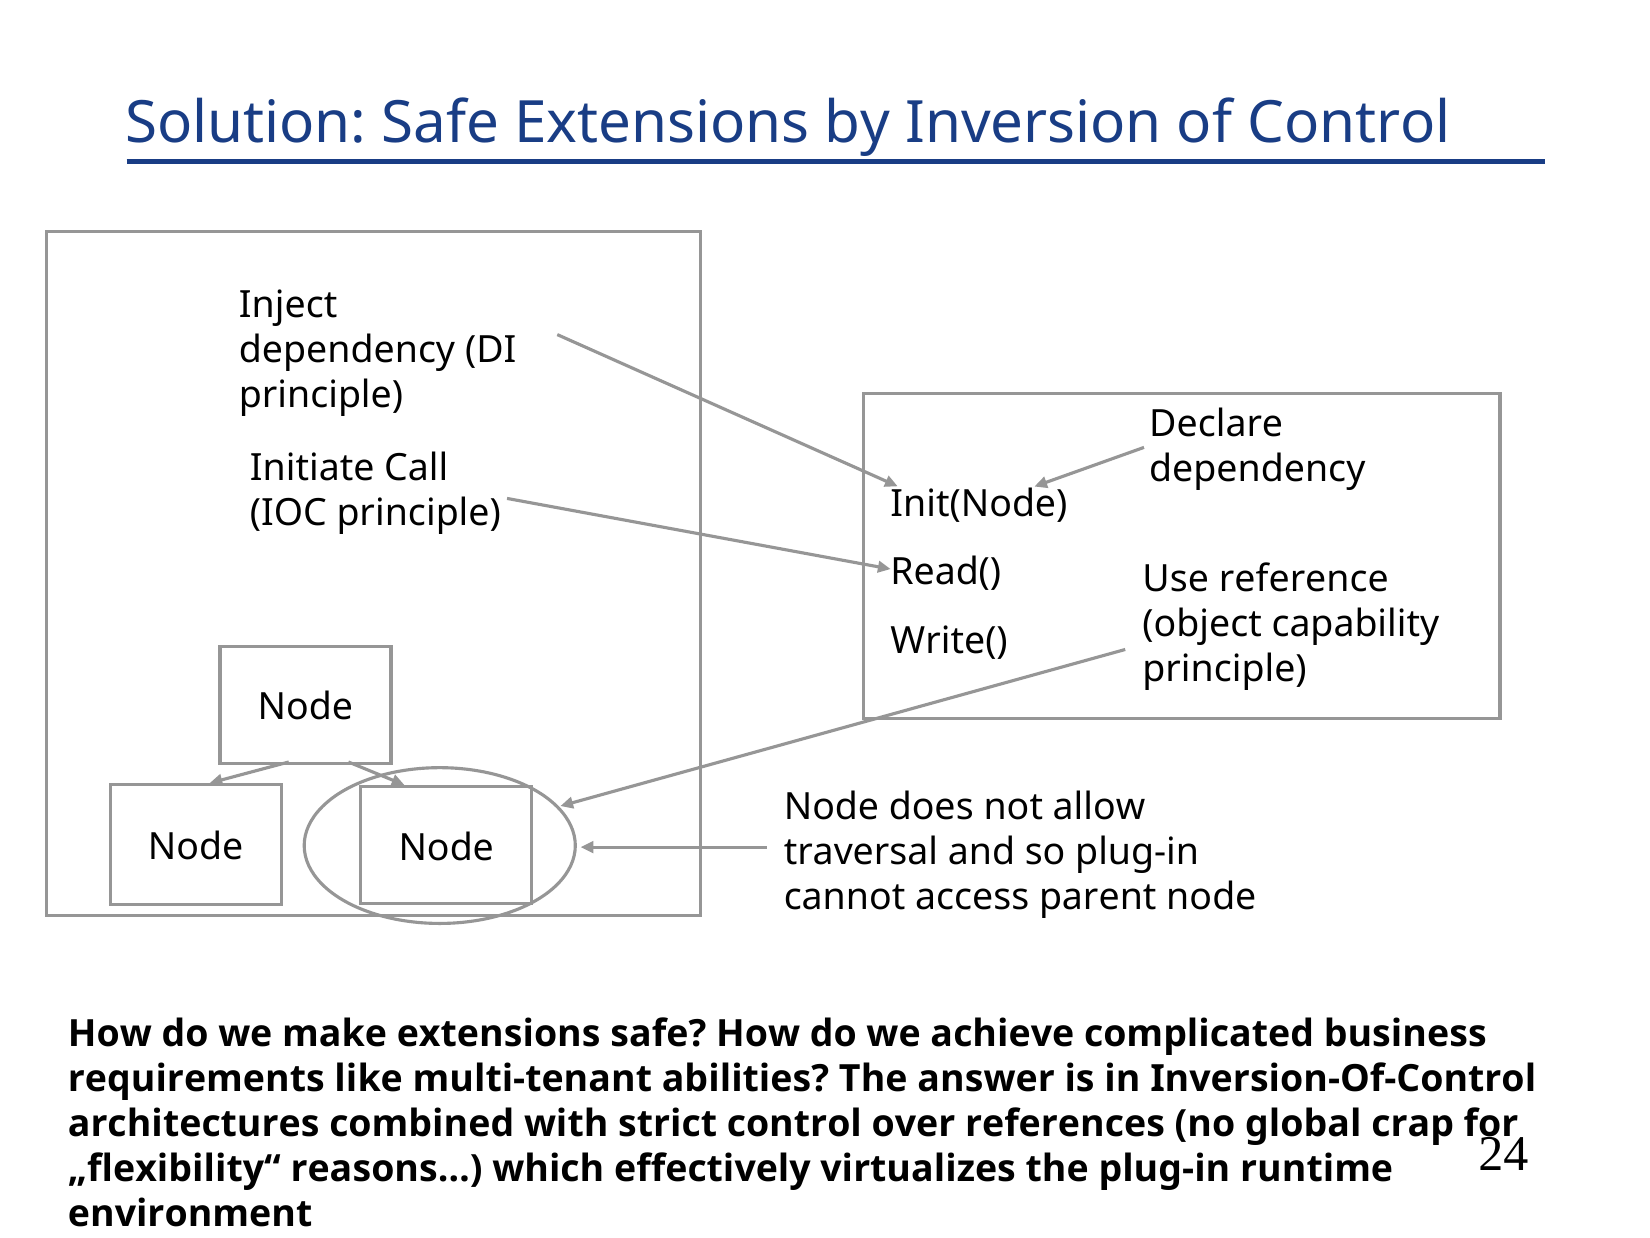

# Solution: Safe Extensions by Inversion of Control
Inject dependency (DI principle)
Declare dependency
Initiate Call (IOC principle)
Init(Node)
Read()
Write()
Use reference (object capability principle)
Node
Node does not allow traversal and so plug-in cannot access parent node
Node
Node
How do we make extensions safe? How do we achieve complicated business requirements like multi-tenant abilities? The answer is in Inversion-Of-Control architectures combined with strict control over references (no global crap for „flexibility“ reasons…) which effectively virtualizes the plug-in runtime environment
24